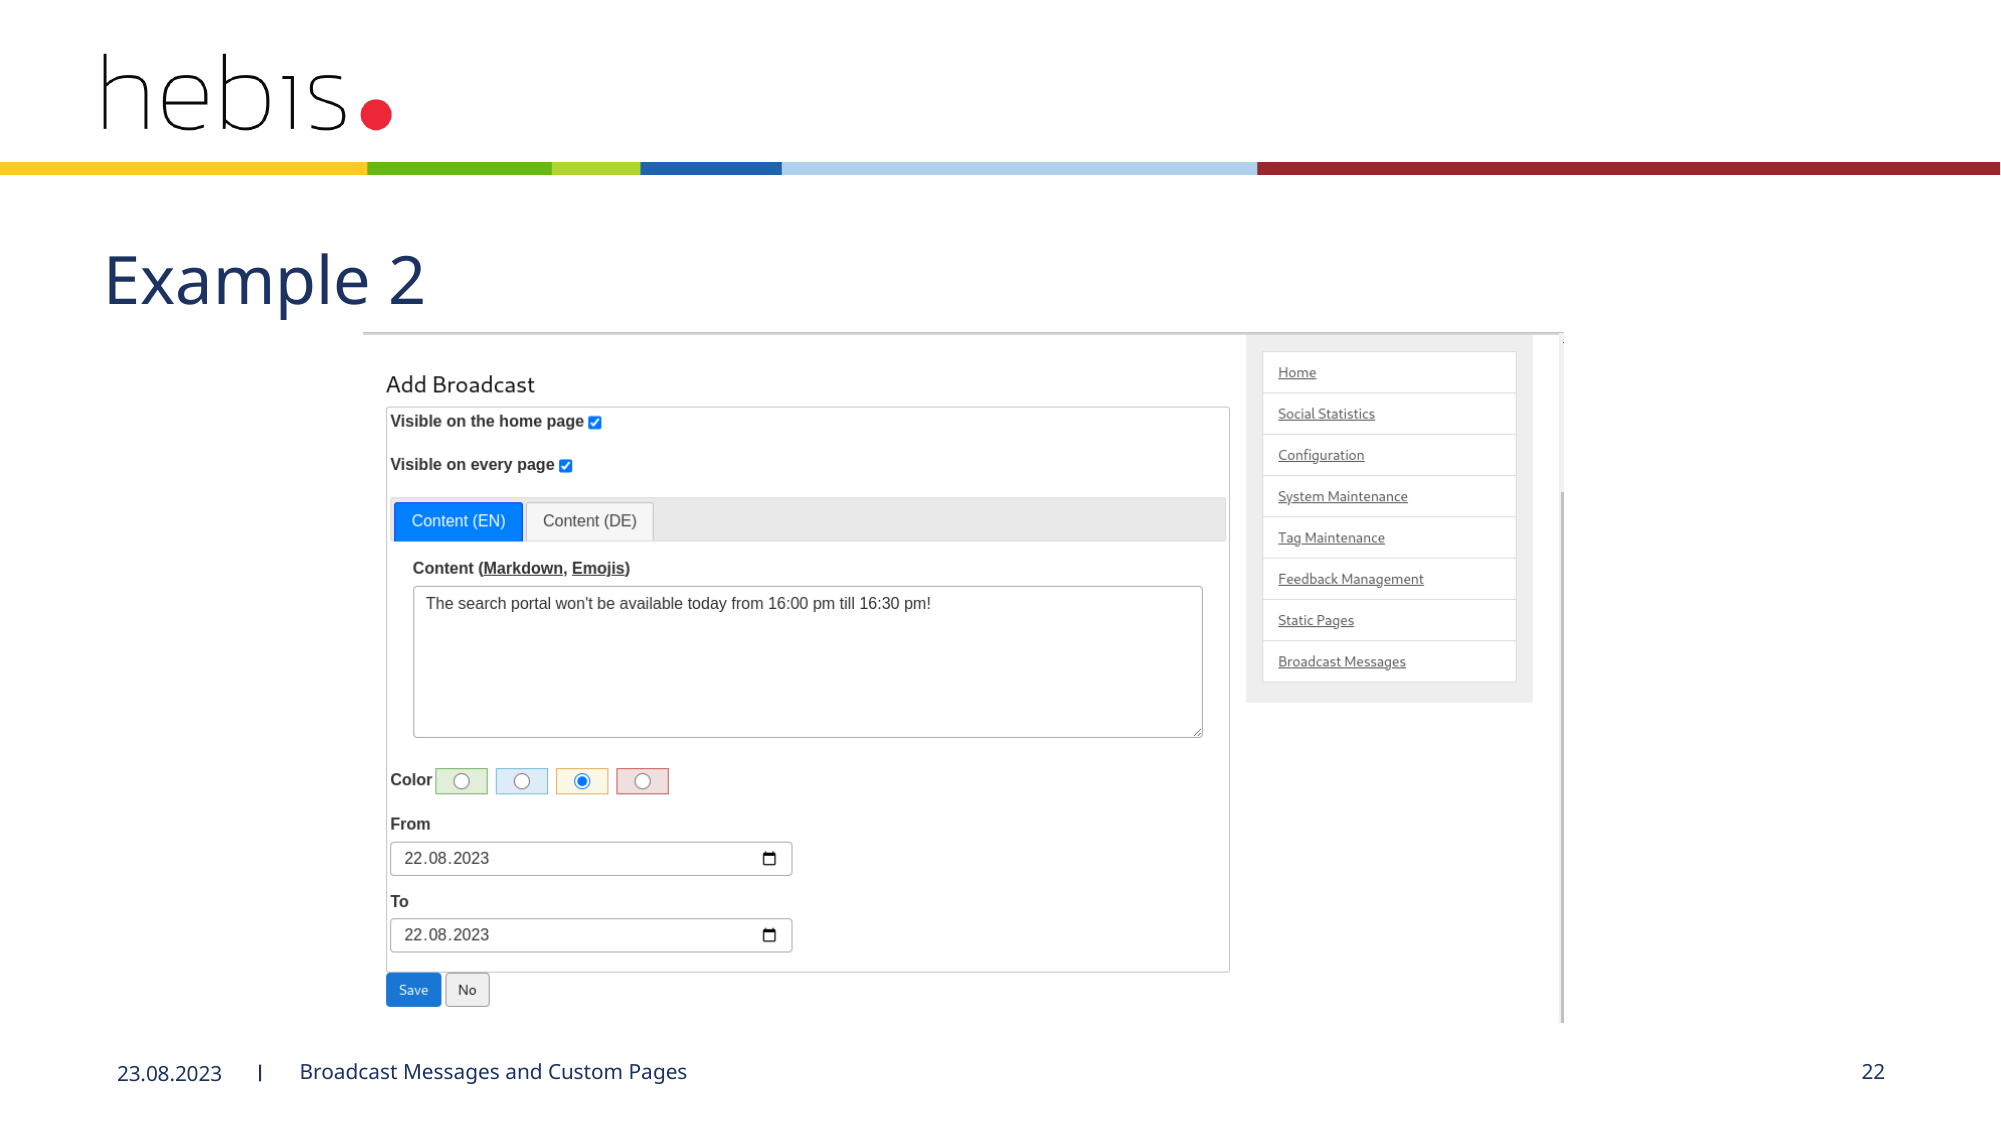

# Example 2
23.08.2023
Broadcast Messages and Custom Pages
22